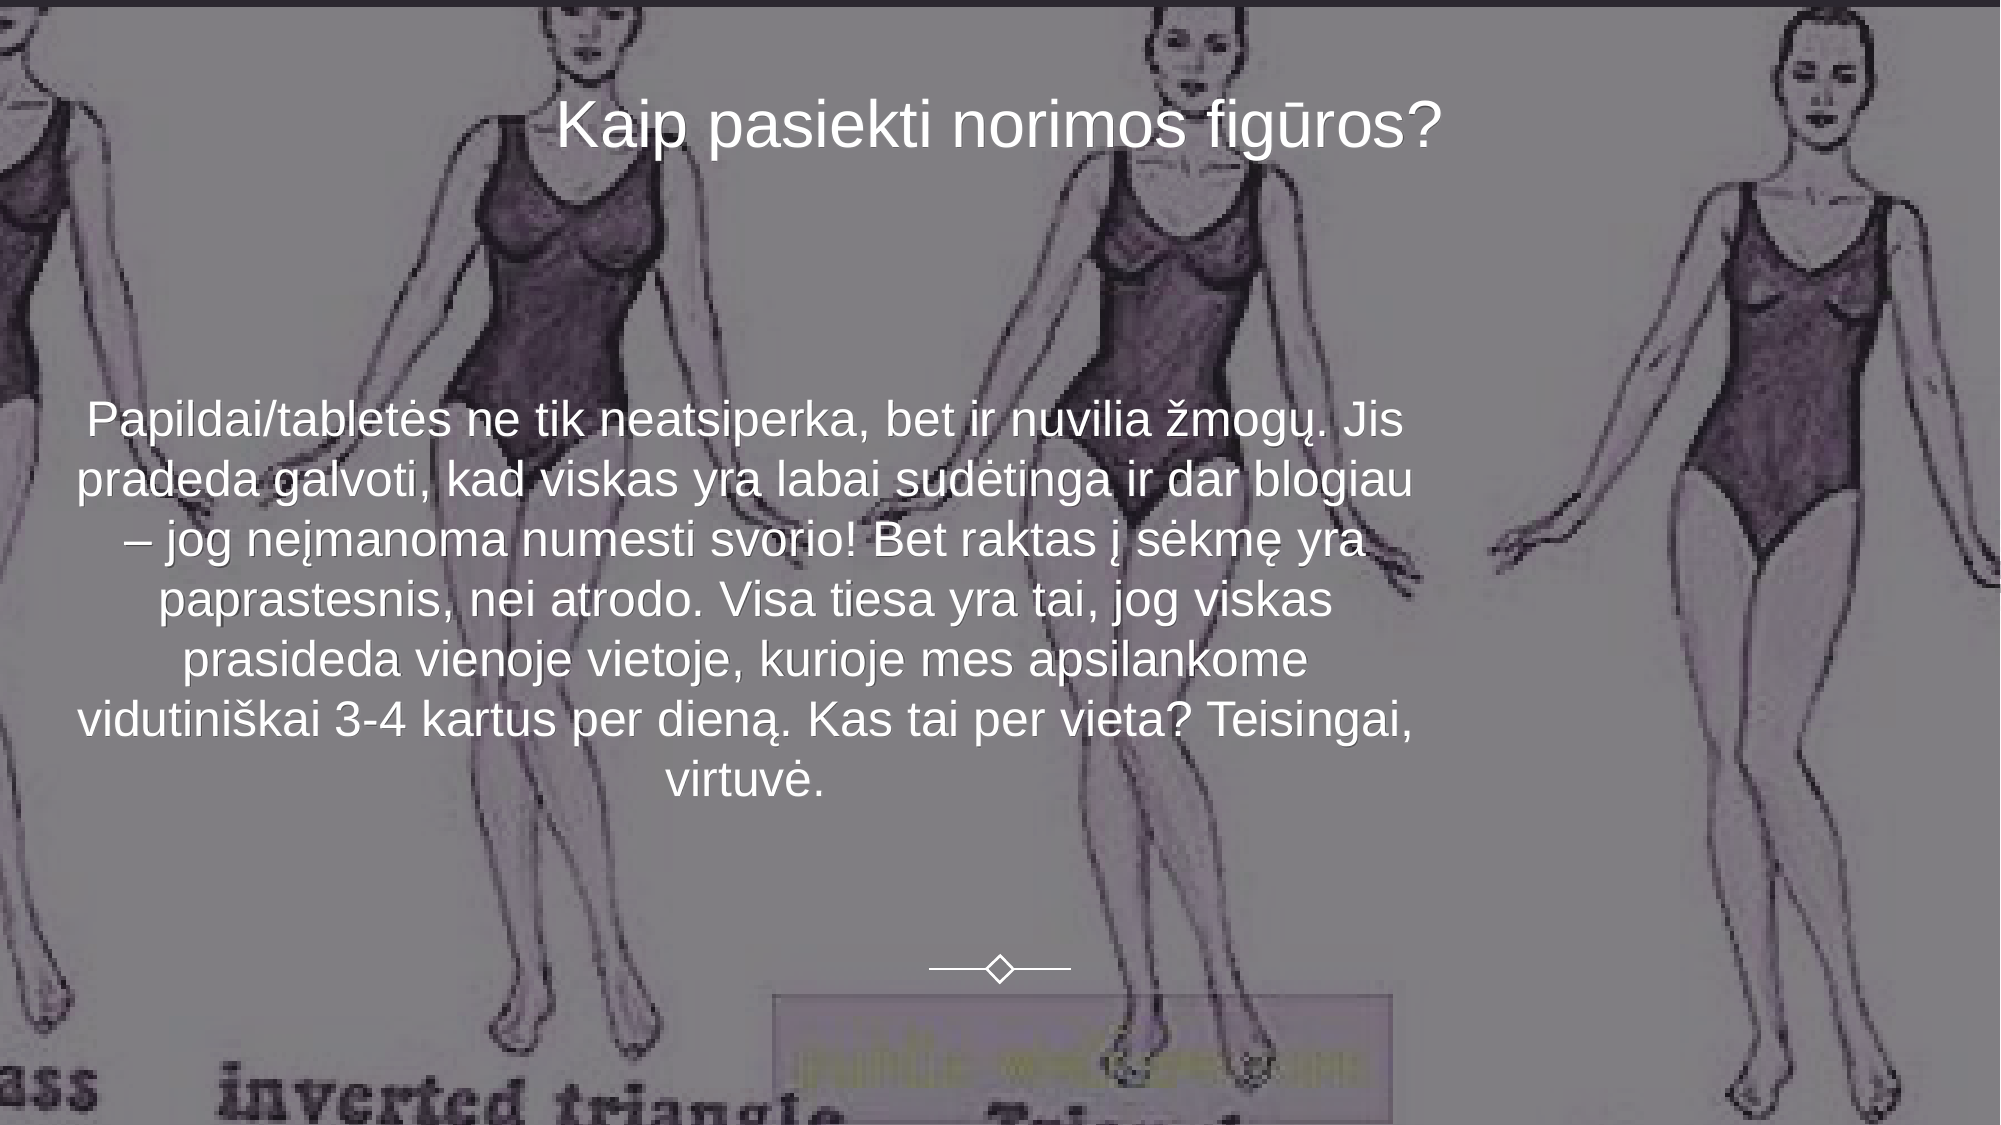

# Kaip pasiekti norimos figūros?
Papildai/tabletės ne tik neatsiperka, bet ir nuvilia žmogų. Jis pradeda galvoti, kad viskas yra labai sudėtinga ir dar blogiau – jog neįmanoma numesti svorio! Bet raktas į sėkmę yra paprastesnis, nei atrodo. Visa tiesa yra tai, jog viskas prasideda vienoje vietoje, kurioje mes apsilankome vidutiniškai 3-4 kartus per dieną. Kas tai per vieta? Teisingai, virtuvė.